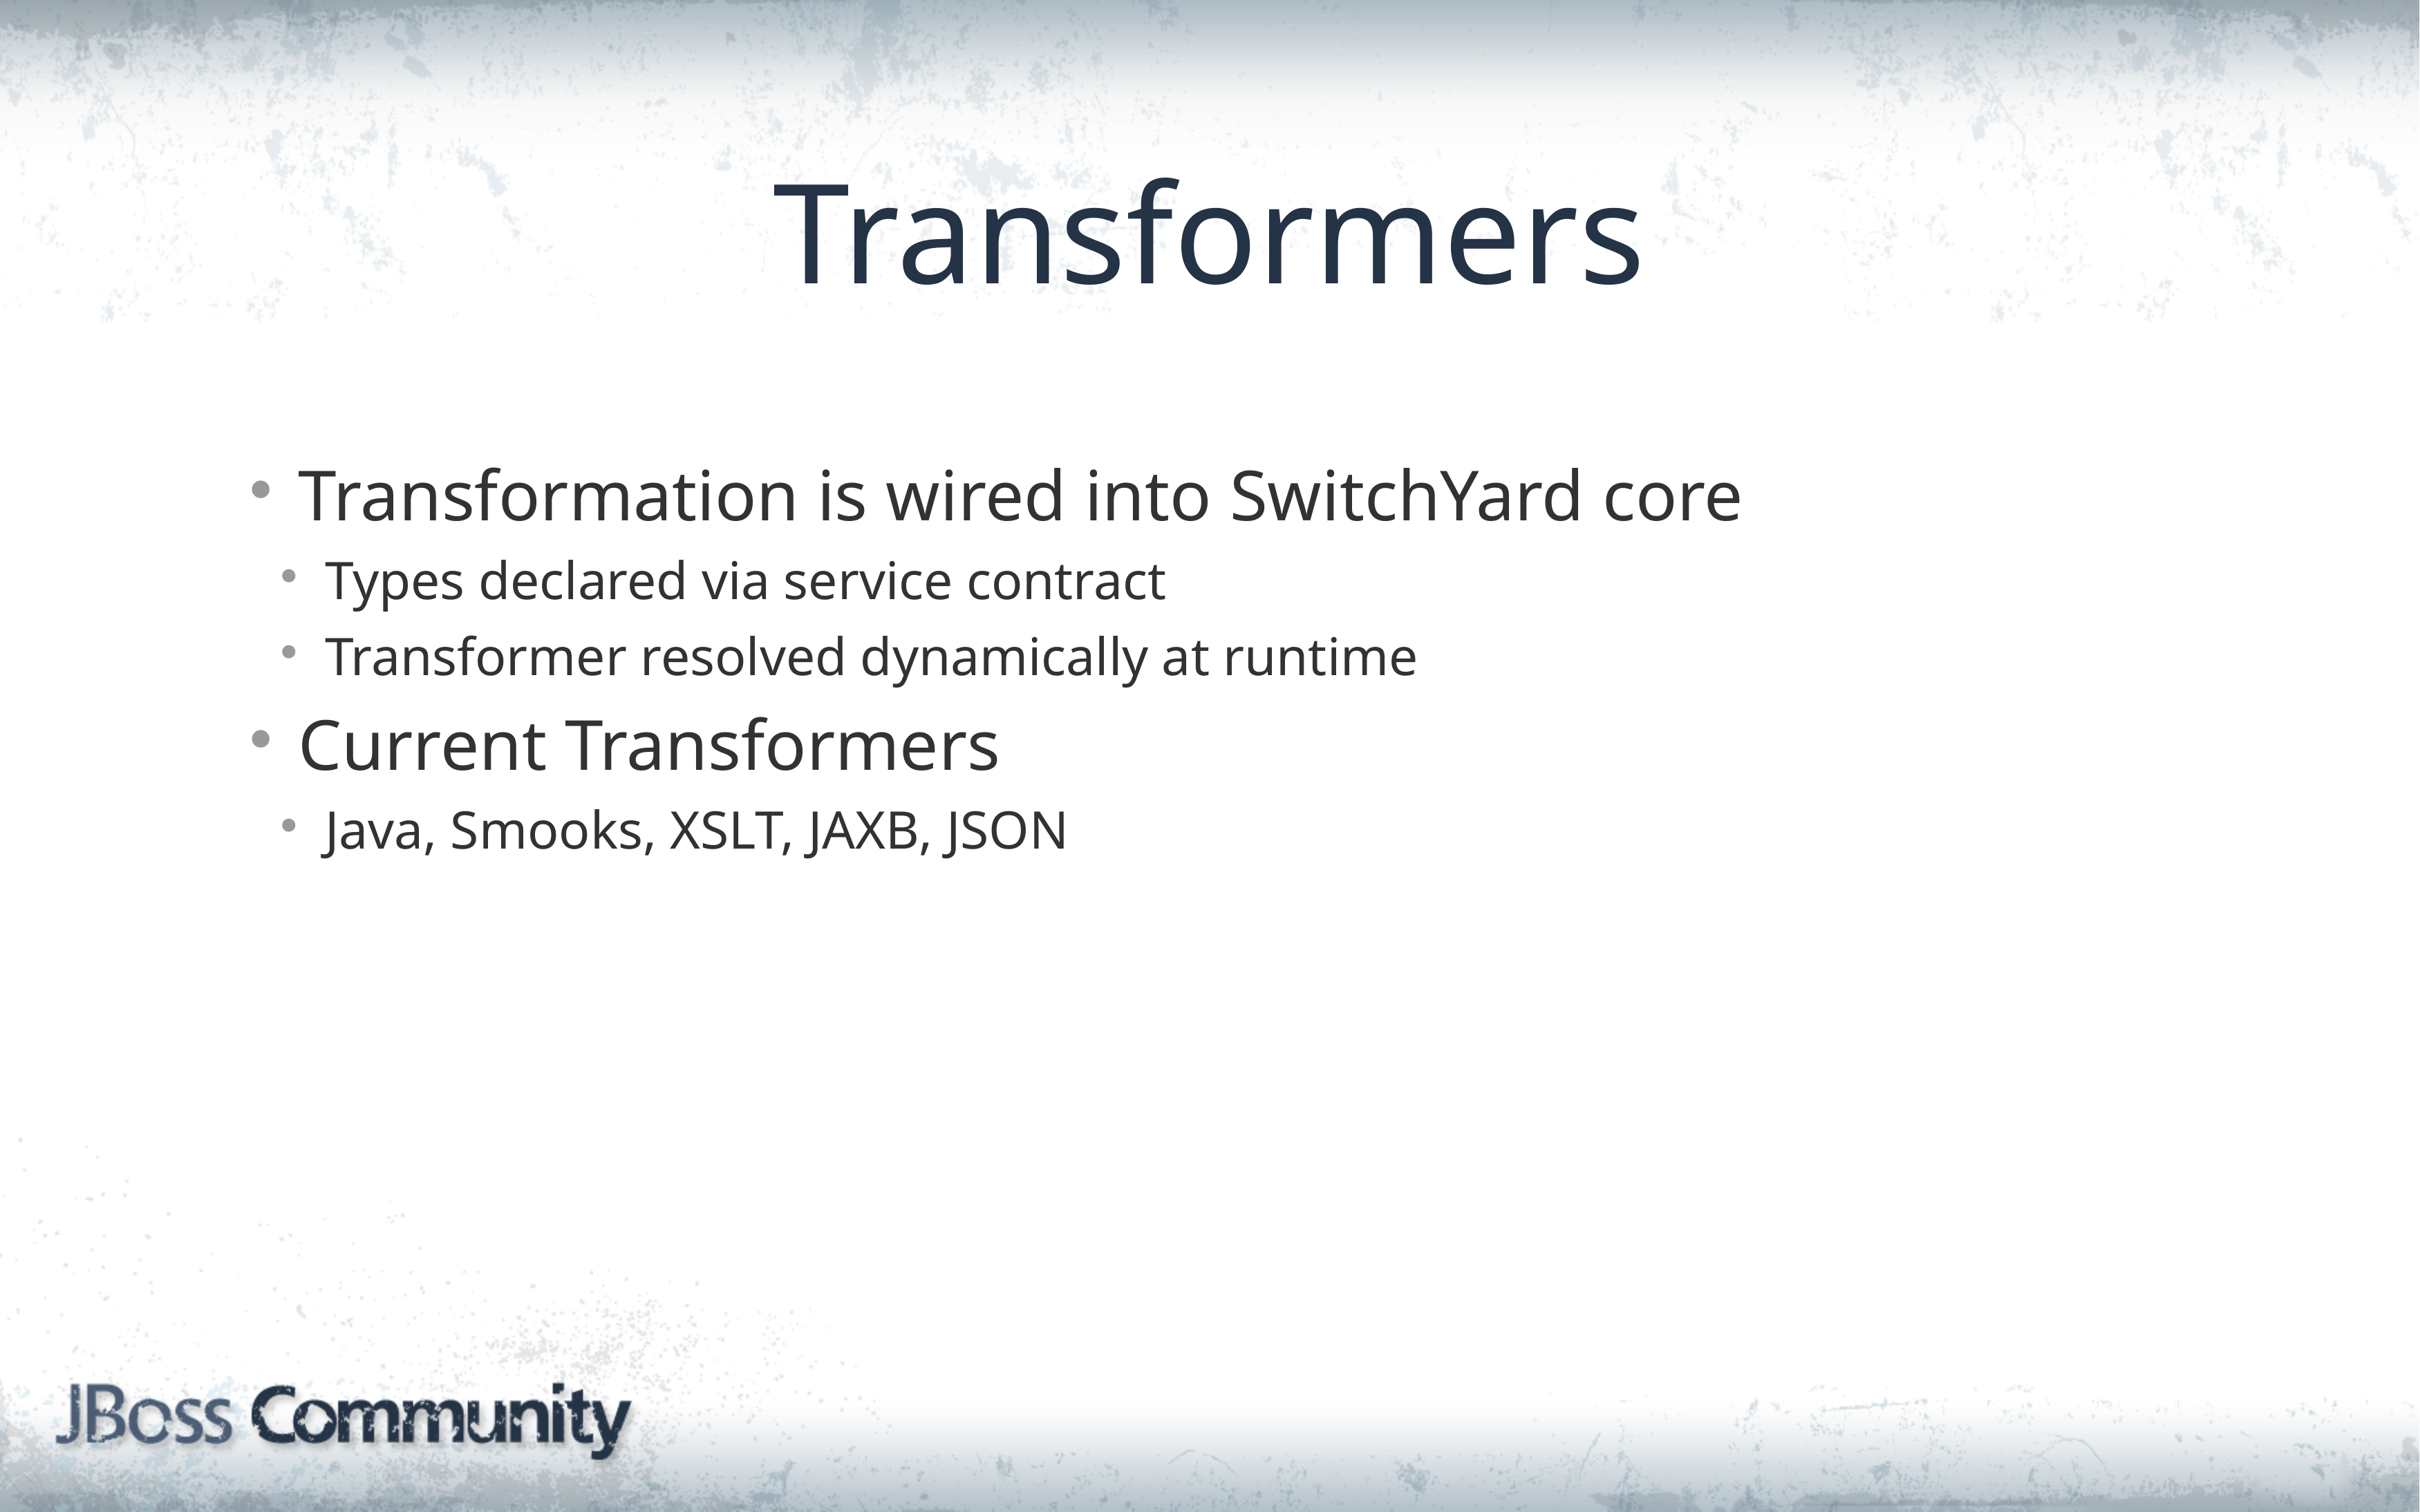

# Transformers
 Transformation is wired into SwitchYard core
 Types declared via service contract
 Transformer resolved dynamically at runtime
 Current Transformers
 Java, Smooks, XSLT, JAXB, JSON